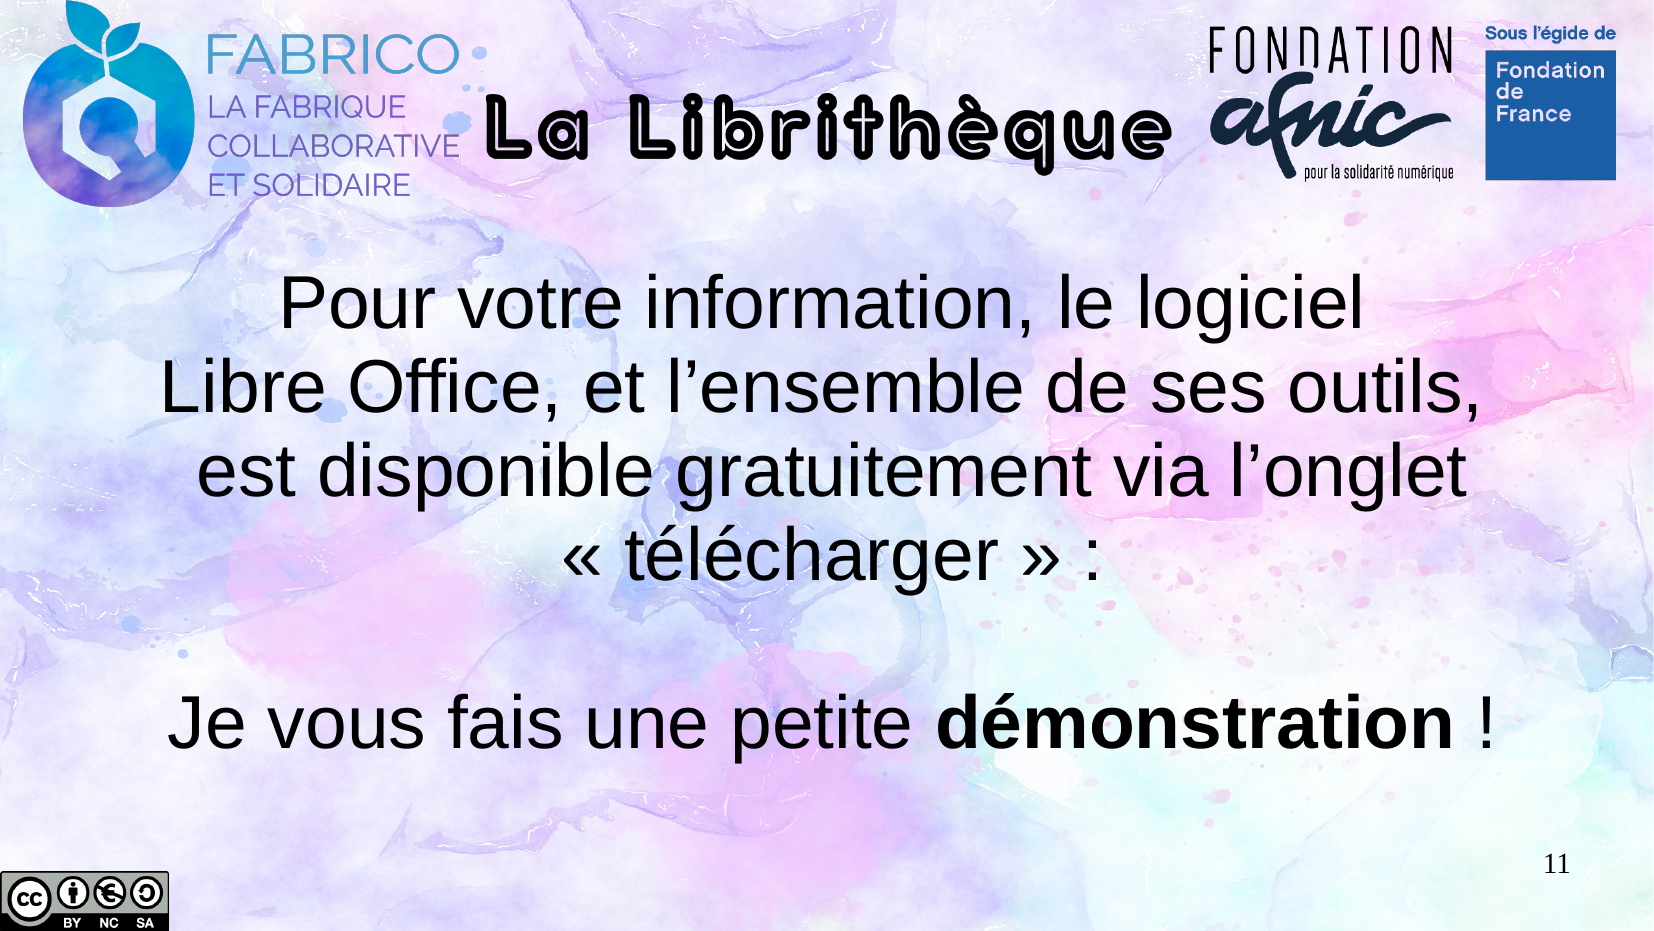

# Pour votre information, le logiciel
Libre Office, et l’ensemble de ses outils,
est disponible gratuitement via l’onglet « télécharger » :
Je vous fais une petite démonstration !
11